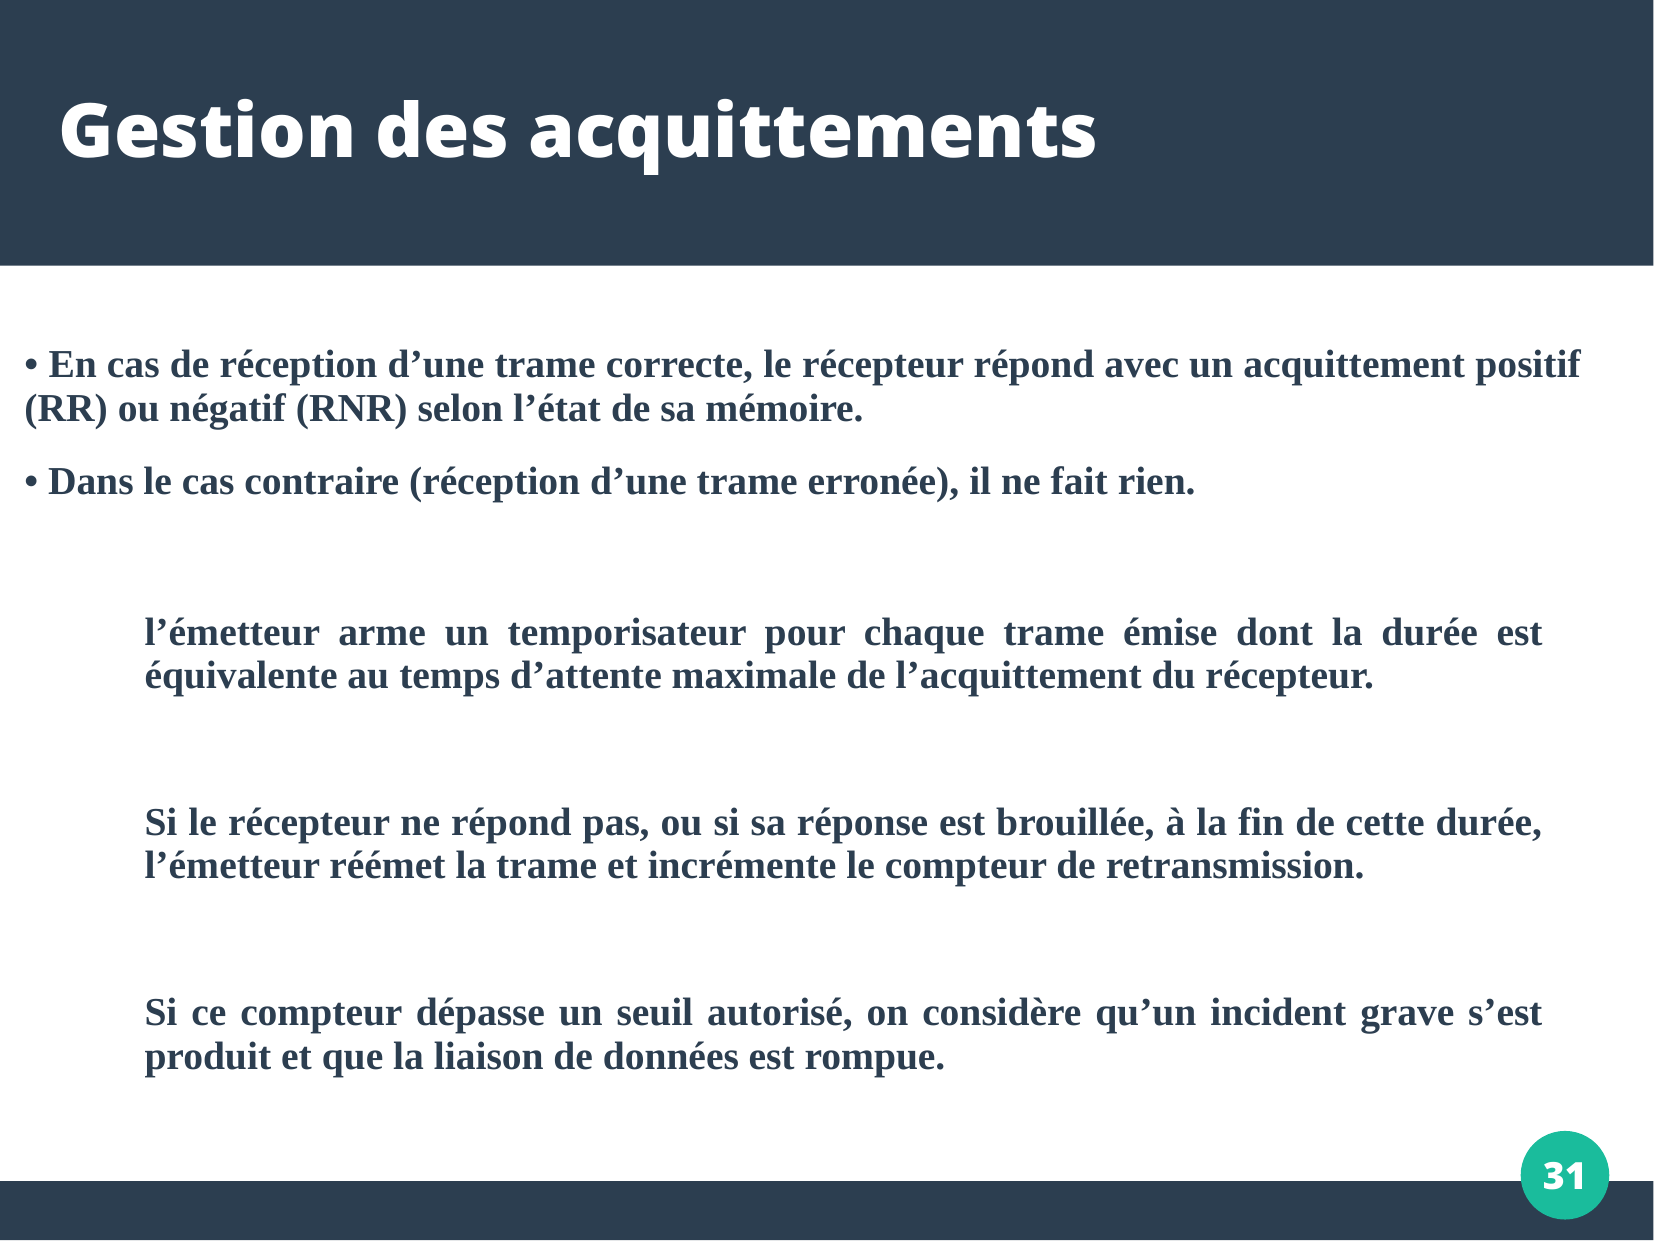

# Gestion des acquittements
• En cas de réception d’une trame correcte, le récepteur répond avec un acquittement positif (RR) ou négatif (RNR) selon l’état de sa mémoire.
• Dans le cas contraire (réception d’une trame erronée), il ne fait rien.
l’émetteur arme un temporisateur pour chaque trame émise dont la durée est équivalente au temps d’attente maximale de l’acquittement du récepteur.
Si le récepteur ne répond pas, ou si sa réponse est brouillée, à la fin de cette durée, l’émetteur réémet la trame et incrémente le compteur de retransmission.
Si ce compteur dépasse un seuil autorisé, on considère qu’un incident grave s’est produit et que la liaison de données est rompue.
31